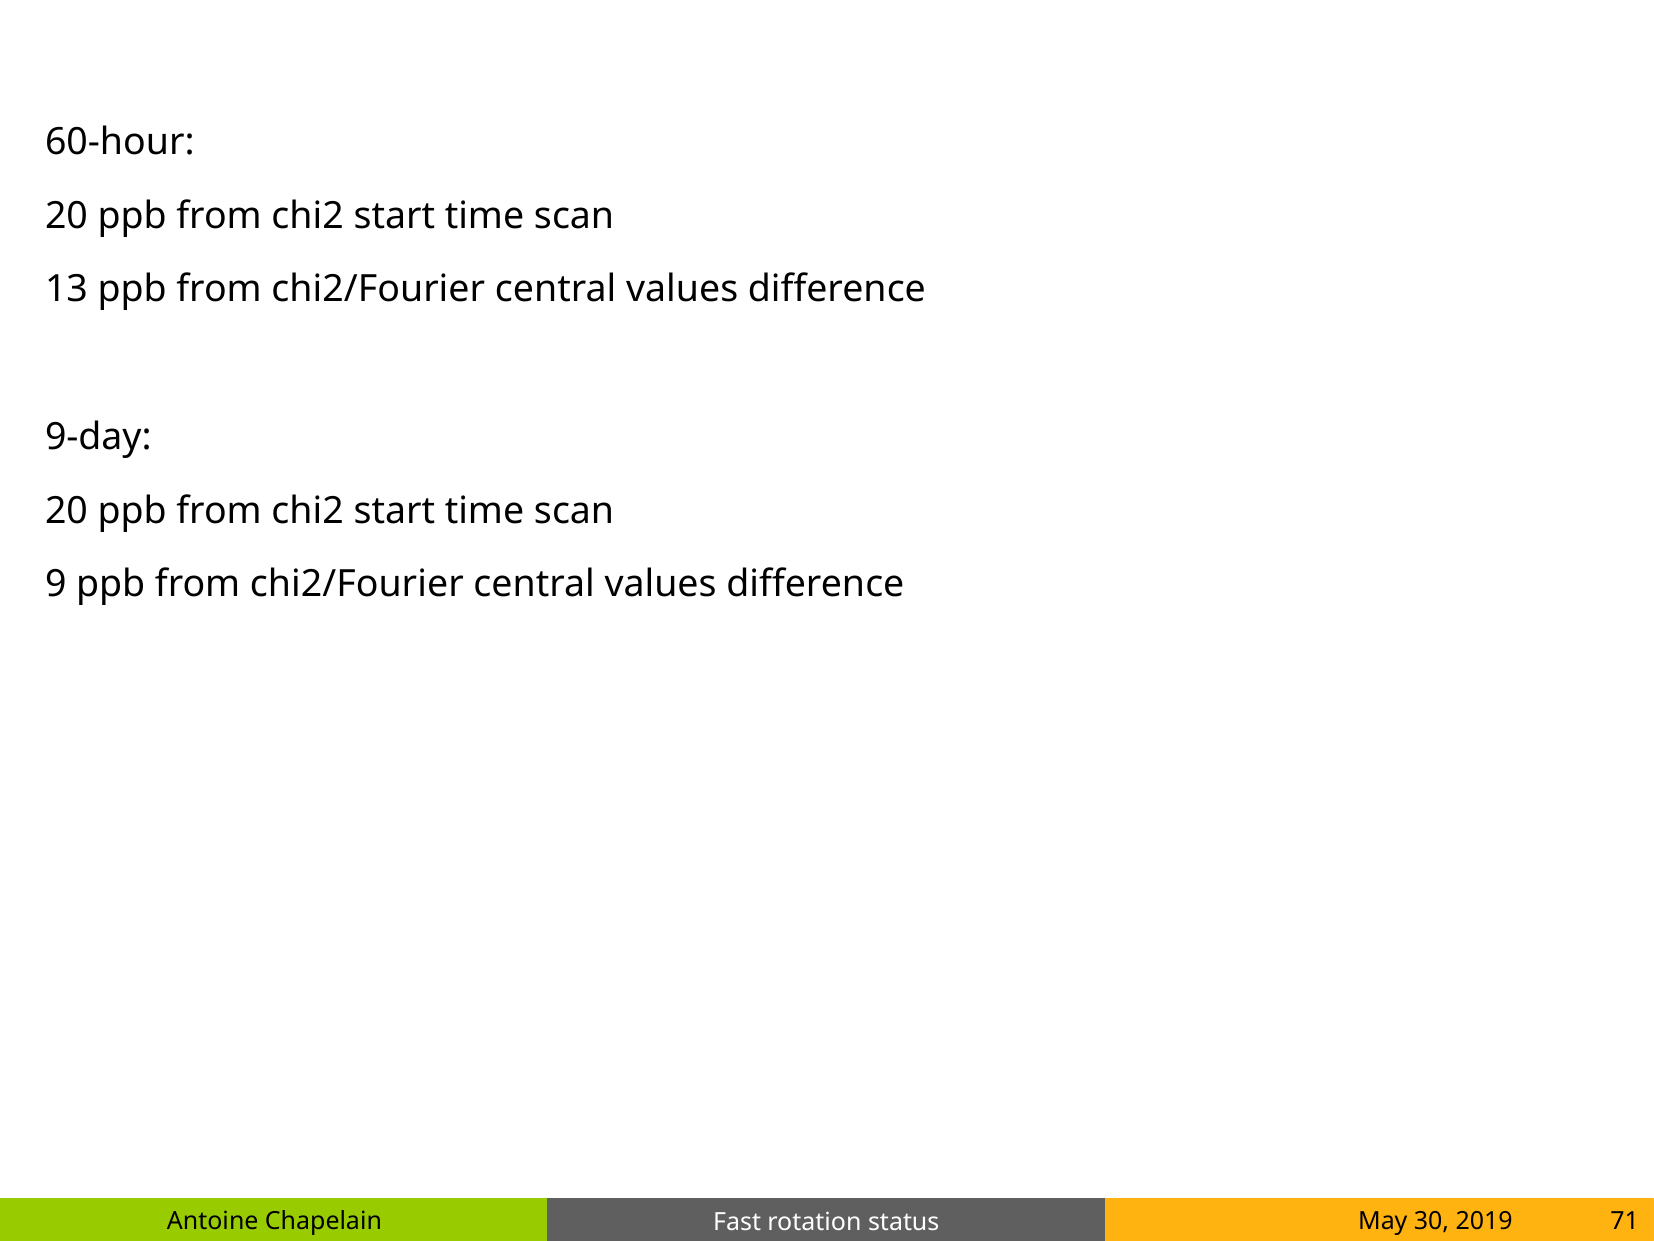

#
60-hour:
20 ppb from chi2 start time scan
13 ppb from chi2/Fourier central values difference
9-day:
20 ppb from chi2 start time scan
9 ppb from chi2/Fourier central values difference